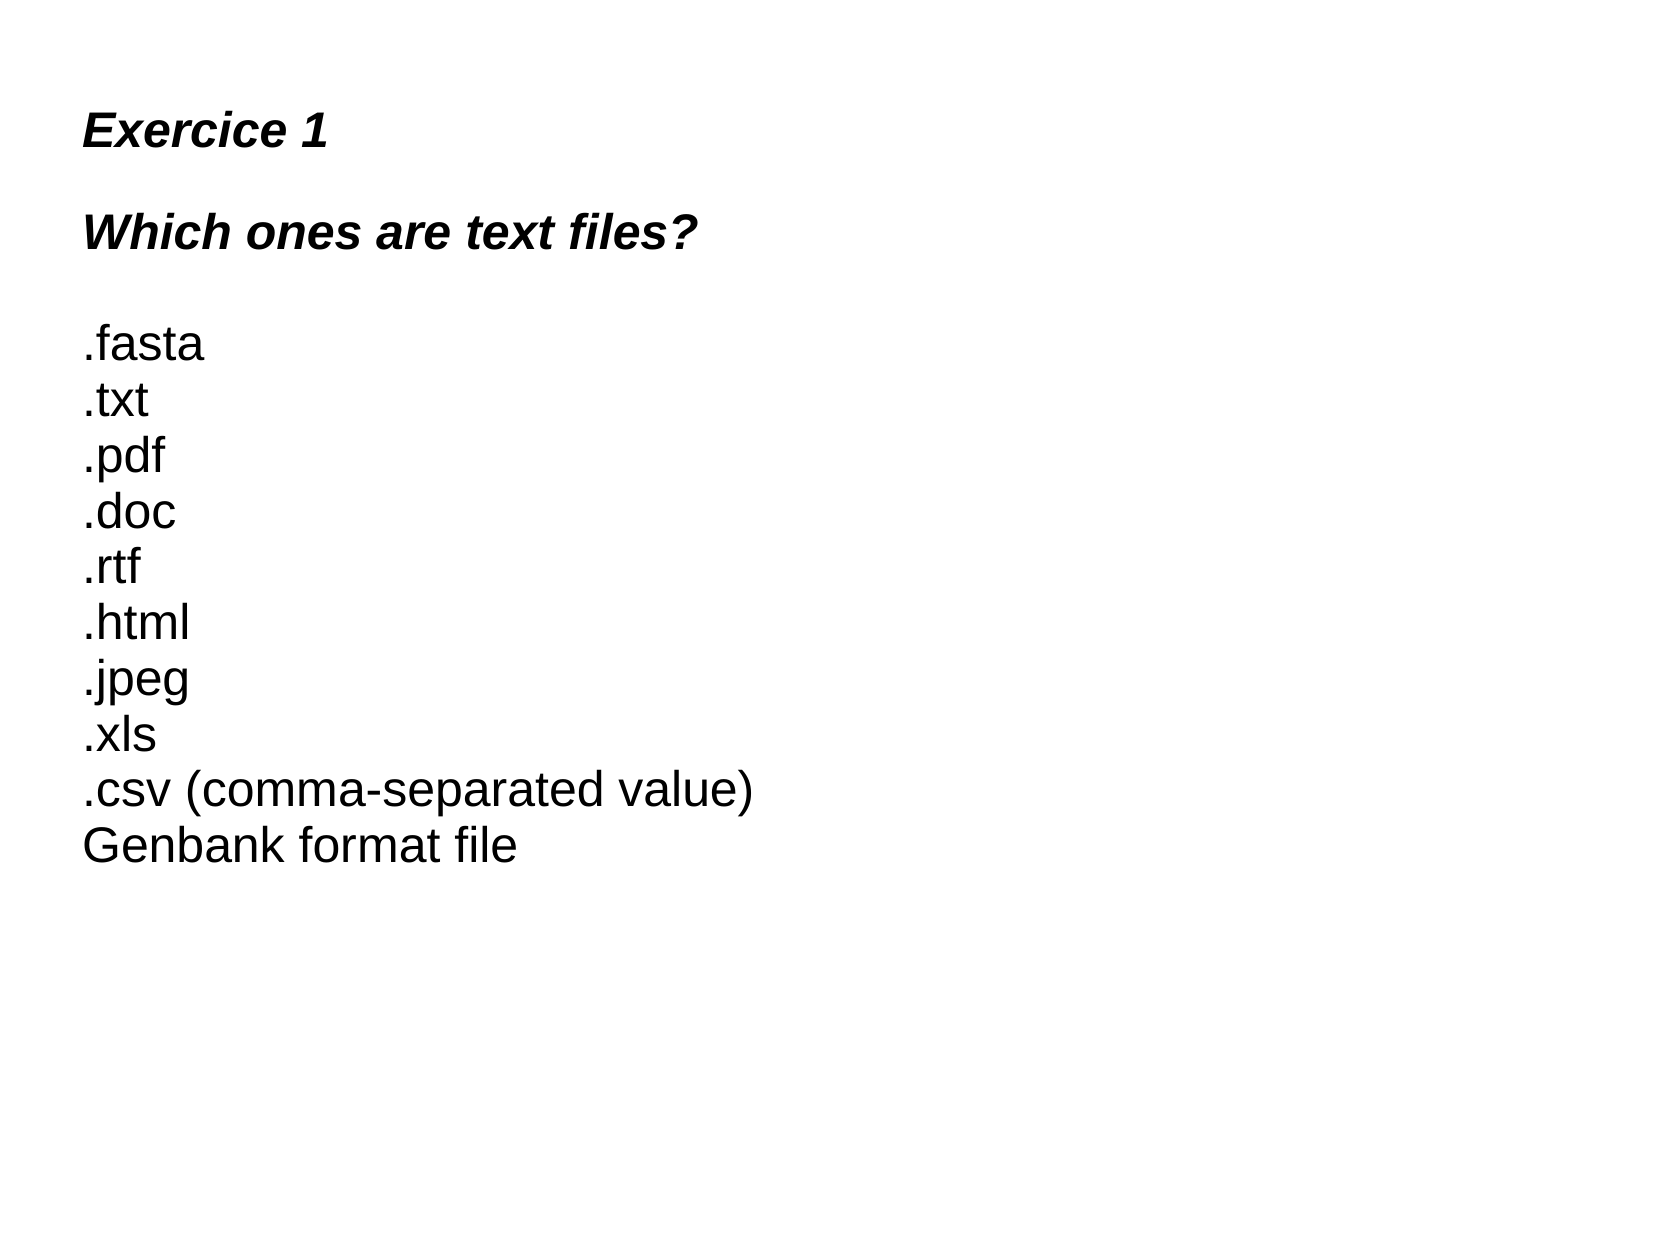

Exercice 1
Which ones are text files?
.fasta
.txt
.pdf
.doc
.rtf
.html
.jpeg
.xls
.csv (comma-separated value)
Genbank format file